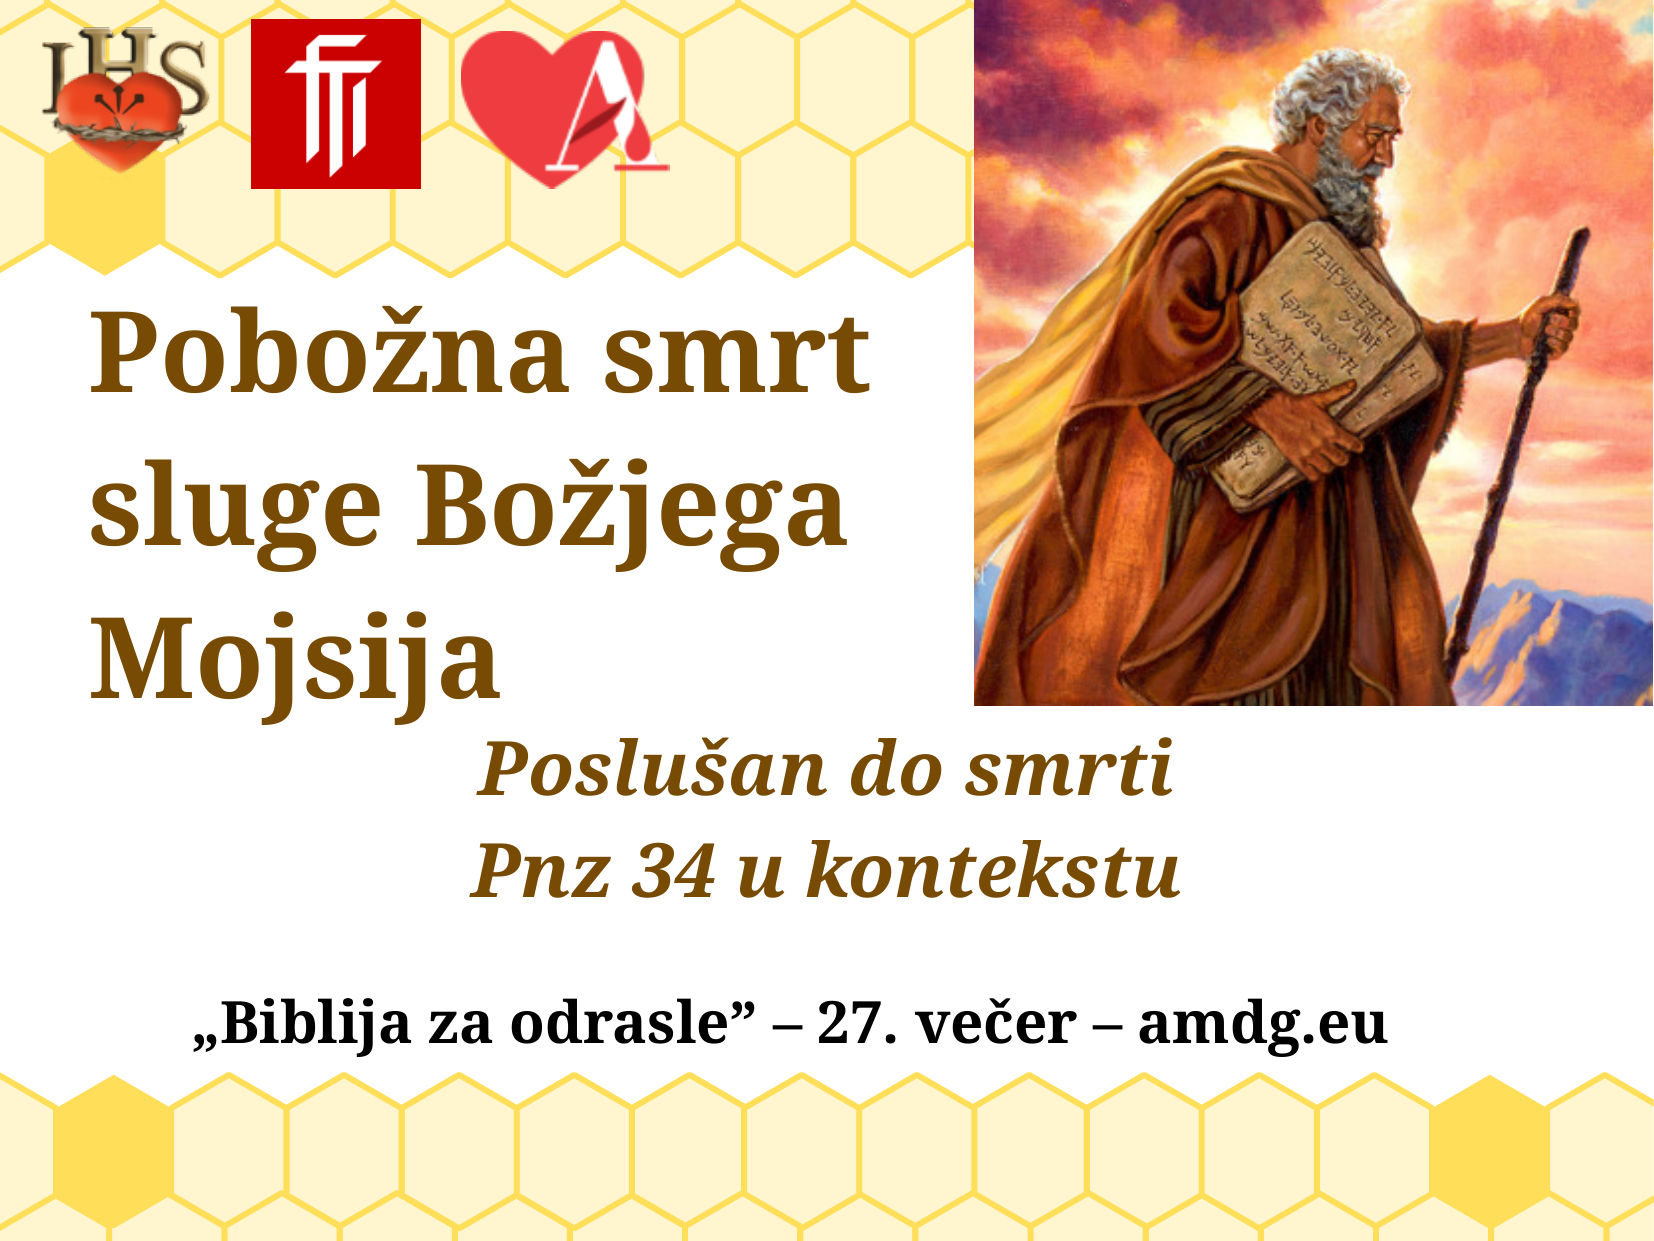

# Pobožna smrt sluge Božjega Mojsija
Poslušan do smrti
Pnz 34 u kontekstu
„Biblija za odrasle” – 27. večer – amdg.eu